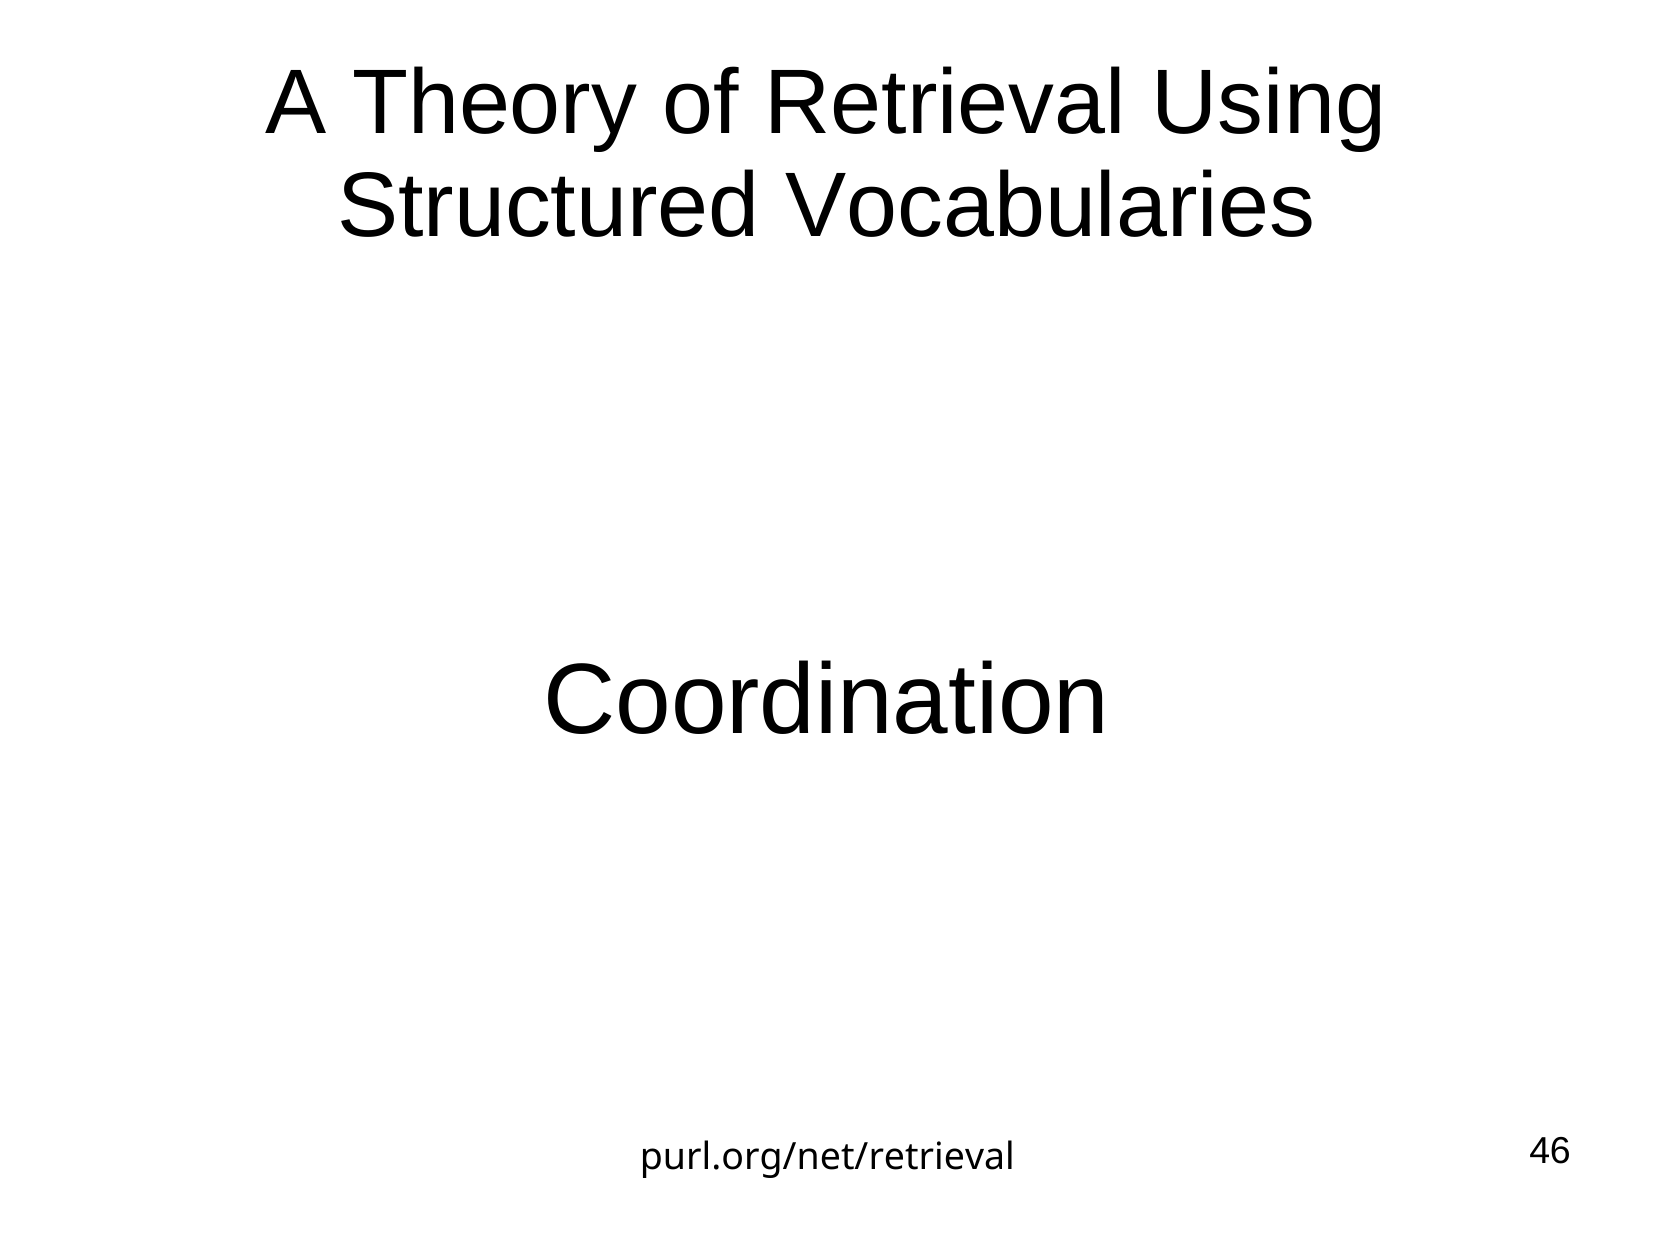

# A Theory of Retrieval Using Structured Vocabularies
Coordination
purl.org/net/retrieval
46